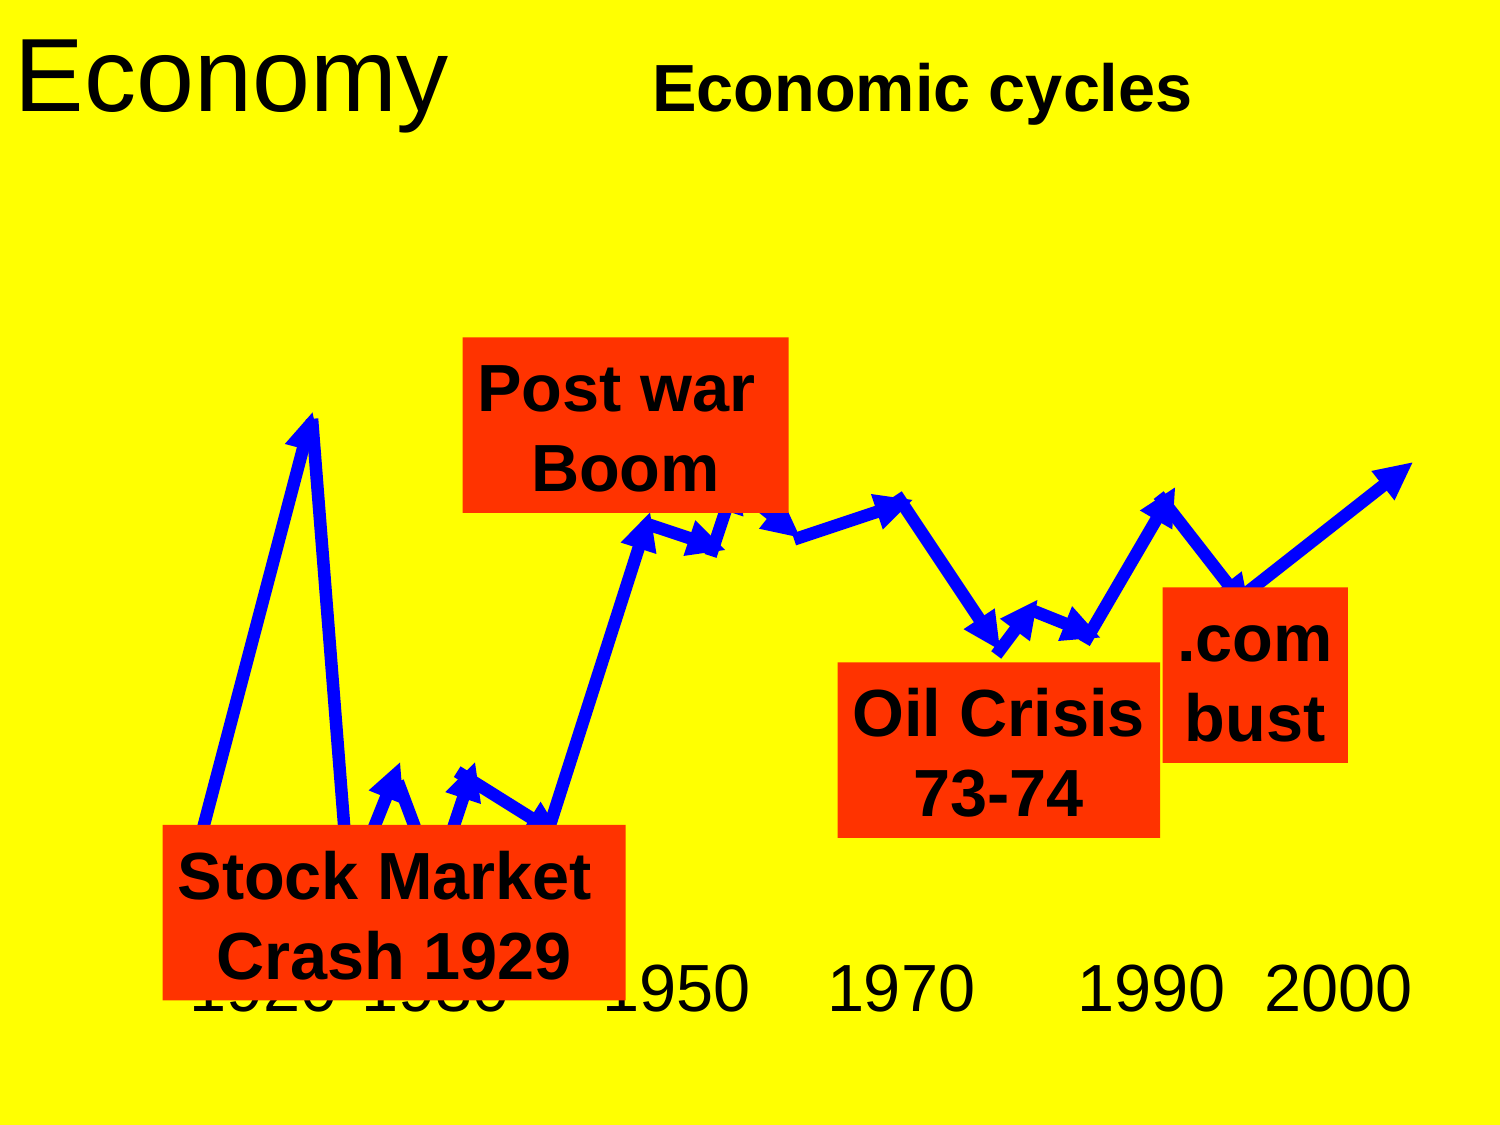

Economy
Economic cycles
Post war
Boom
.com
bust
Oil Crisis
73-74
Stock Market
Crash 1929
1920
1930
1950
1970
1990
2000